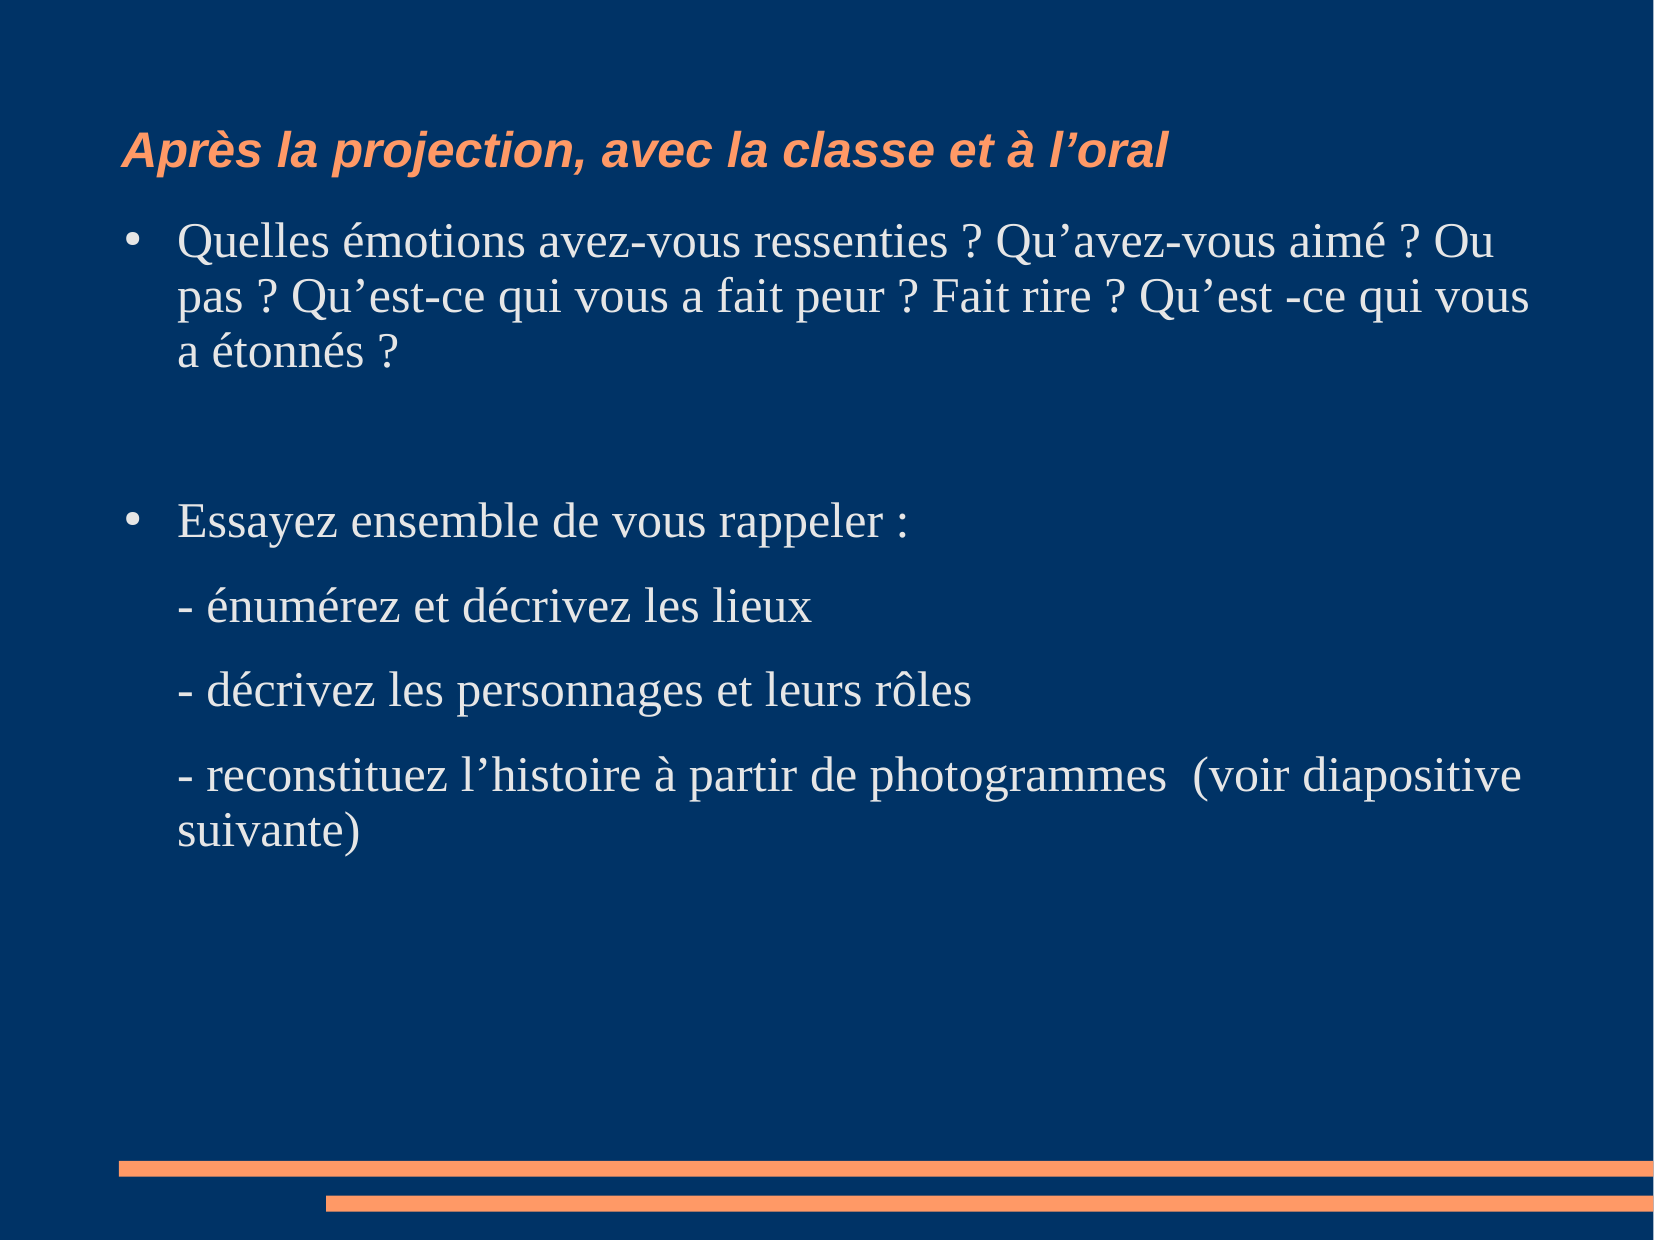

# Après la projection, avec la classe et à l’oral
Quelles émotions avez-vous ressenties ? Qu’avez-vous aimé ? Ou pas ? Qu’est-ce qui vous a fait peur ? Fait rire ? Qu’est -ce qui vous a étonnés ?
Essayez ensemble de vous rappeler :
- énumérez et décrivez les lieux
- décrivez les personnages et leurs rôles
- reconstituez l’histoire à partir de photogrammes (voir diapositive suivante)